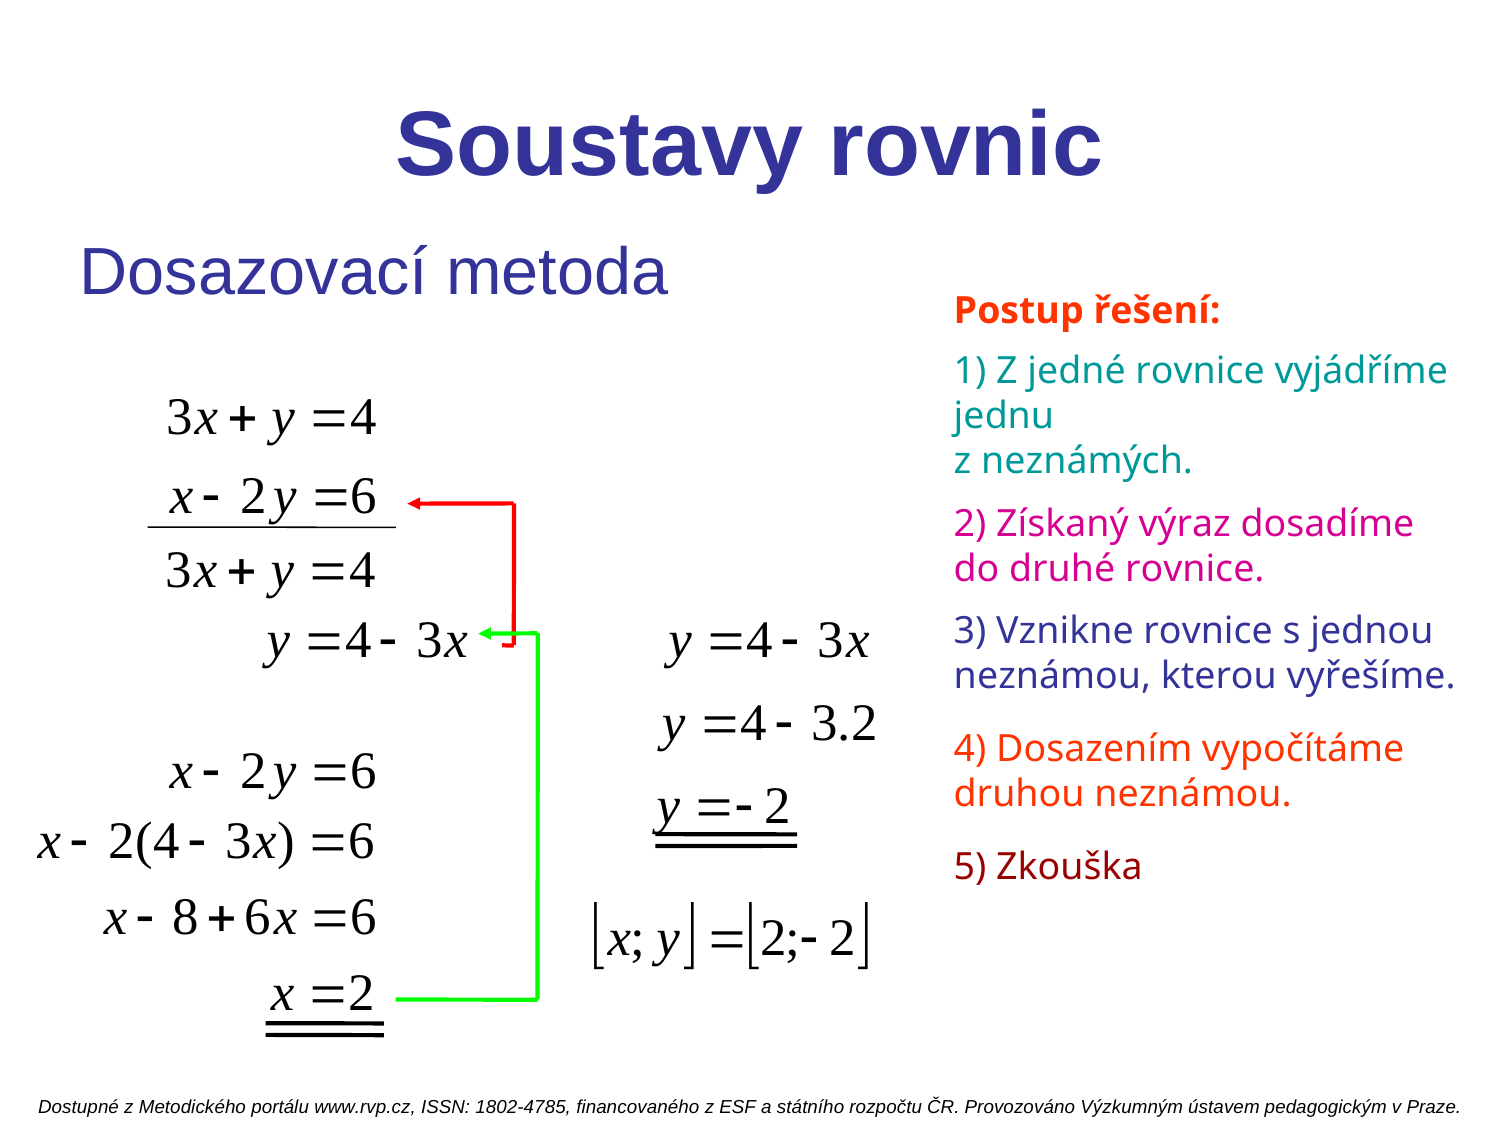

# Soustavy rovnic
Dosazovací metoda
Postup řešení:
1) Z jedné rovnice vyjádříme jednu
z neznámých.
2) Získaný výraz dosadíme do druhé rovnice.
3) Vznikne rovnice s jednou neznámou, kterou vyřešíme.
4) Dosazením vypočítáme druhou neznámou.
5) Zkouška
Dostupné z Metodického portálu www.rvp.cz, ISSN: 1802-4785, financovaného z ESF a státního rozpočtu ČR. Provozováno Výzkumným ústavem pedagogickým v Praze.